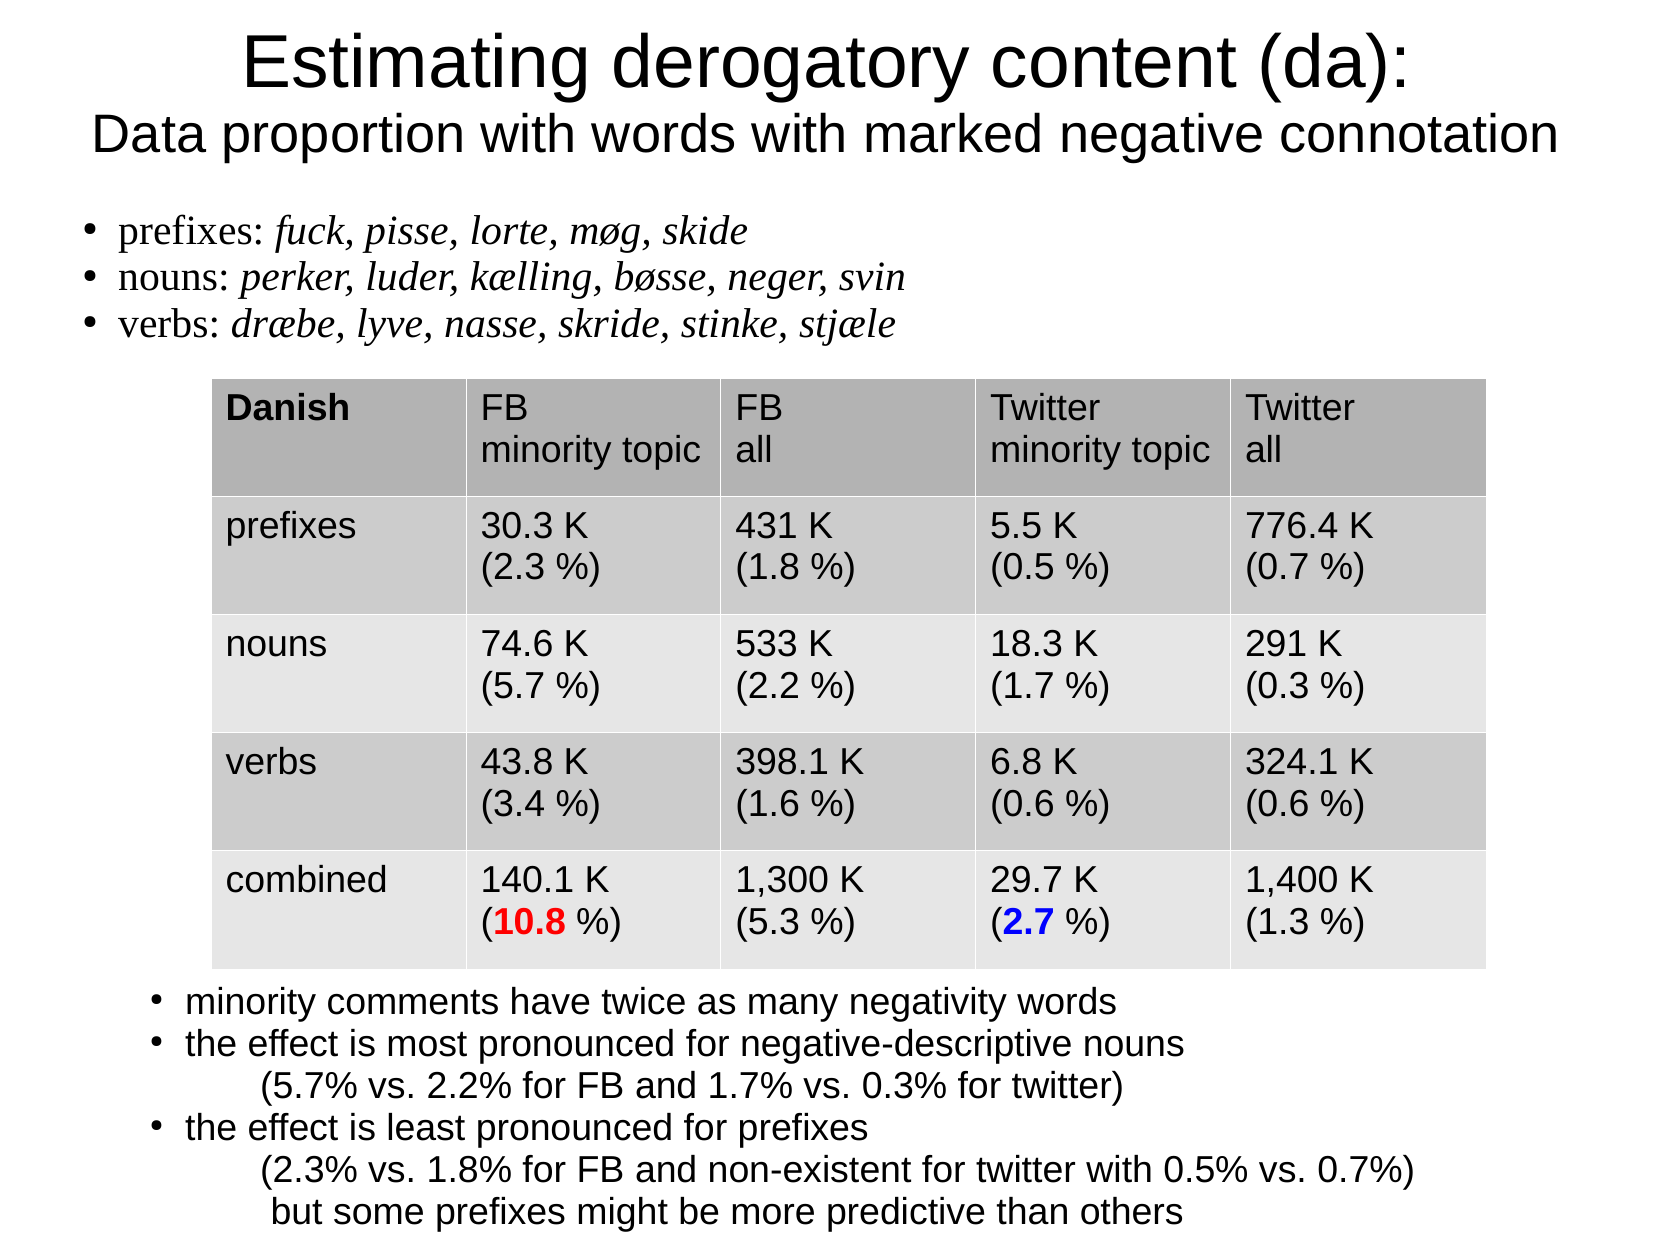

# Estimating derogatory content (da): Data proportion with words with marked negative connotation
prefixes: fuck, pisse, lorte, møg, skide
nouns: perker, luder, kælling, bøsse, neger, svin
verbs: dræbe, lyve, nasse, skride, stinke, stjæle
| Danish | FB minority topic | FB all | Twitter minority topic | Twitter all |
| --- | --- | --- | --- | --- |
| prefixes | 30.3 K (2.3 %) | 431 K (1.8 %) | 5.5 K (0.5 %) | 776.4 K (0.7 %) |
| nouns | 74.6 K (5.7 %) | 533 K (2.2 %) | 18.3 K (1.7 %) | 291 K (0.3 %) |
| verbs | 43.8 K (3.4 %) | 398.1 K (1.6 %) | 6.8 K (0.6 %) | 324.1 K (0.6 %) |
| combined | 140.1 K (10.8 %) | 1,300 K (5.3 %) | 29.7 K (2.7 %) | 1,400 K (1.3 %) |
minority comments have twice as many negativity words
the effect is most pronounced for negative-descriptive nouns 				(5.7% vs. 2.2% for FB and 1.7% vs. 0.3% for twitter)
the effect is least pronounced for prefixes
	(2.3% vs. 1.8% for FB and non-existent for twitter with 0.5% vs. 0.7%)
	 but some prefixes might be more predictive than others